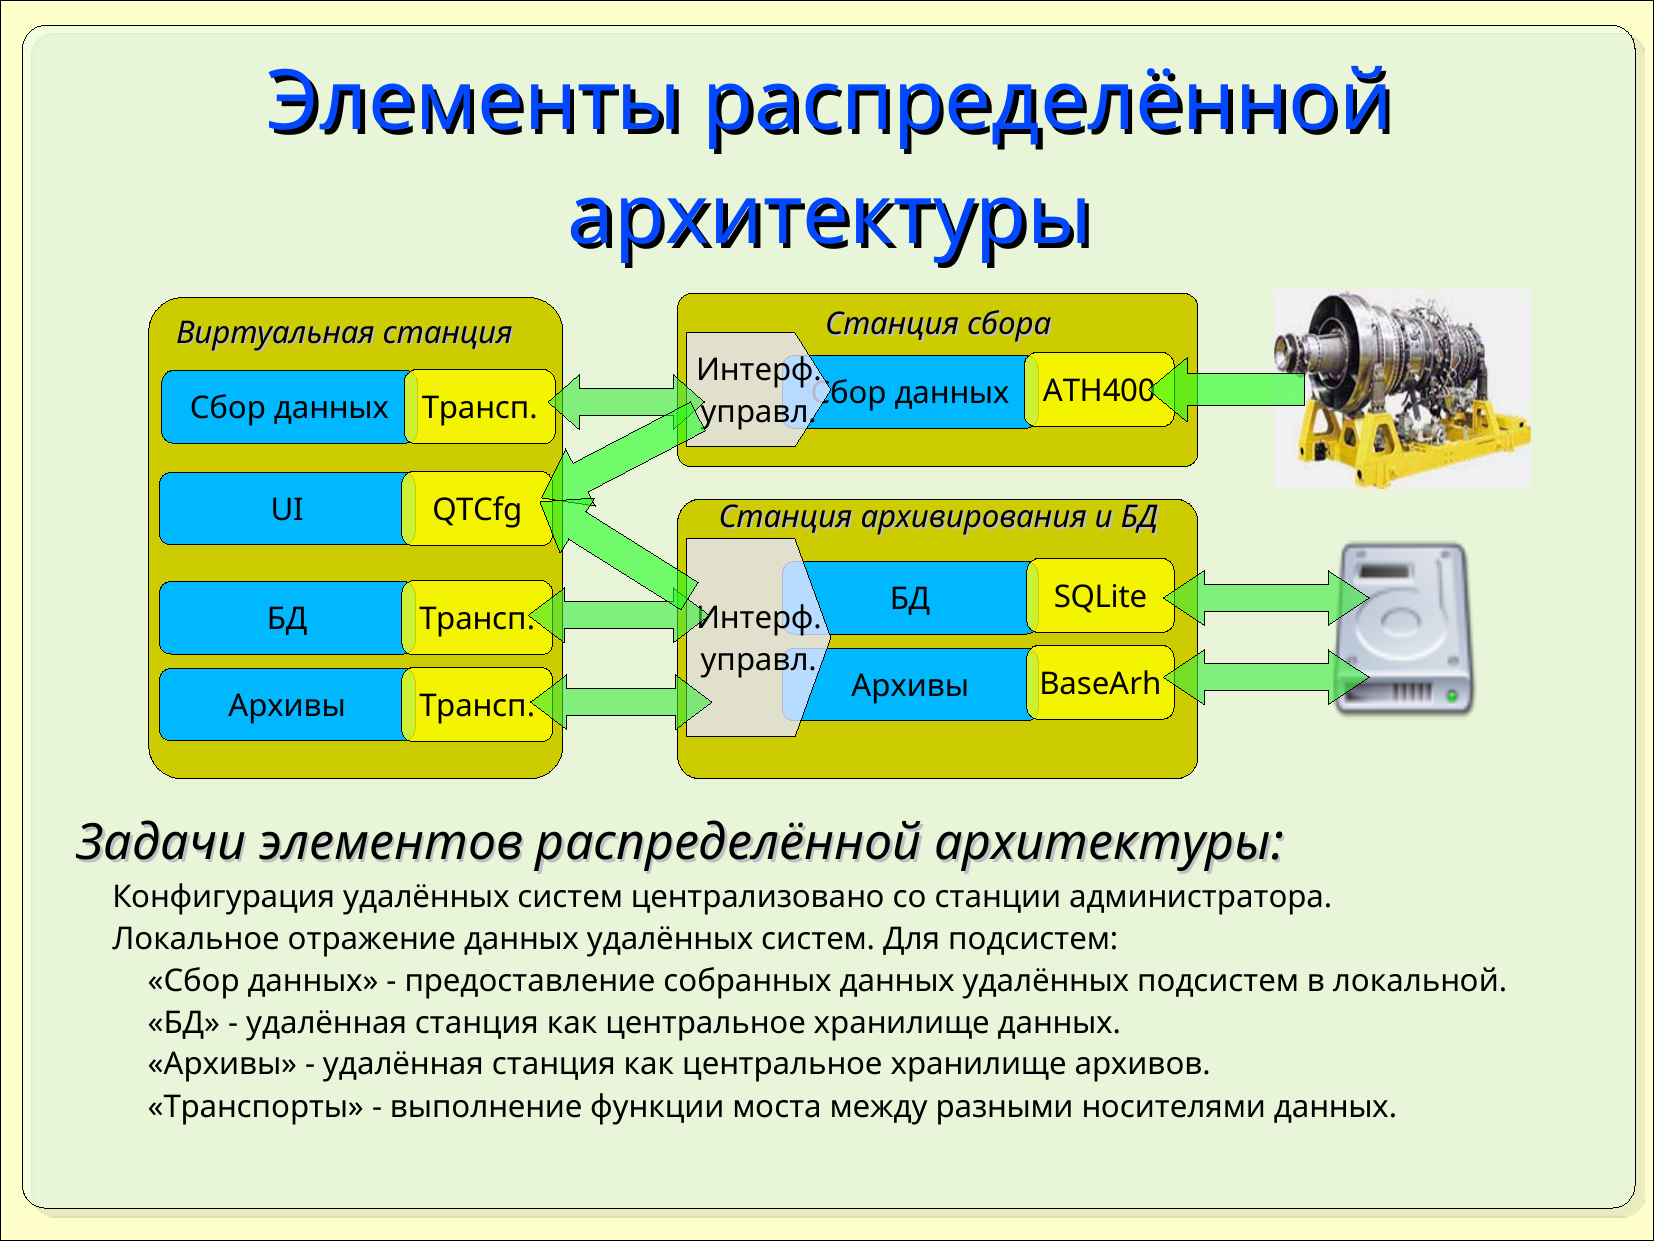

# Элементы распределённой архитектуры
Станция сбора
Интерф.
управл.
ATH400
Сбор данных
Виртуальная станция
Трансп.
Сбор данных
QTCfg
UI
Станция архивирования и БД
Интерф.
управл.
SQLite
БД
Трансп.
БД
BaseArh
Архивы
Трансп.
Архивы
Задачи элементов распределённой архитектуры:
Конфигурация удалённых систем централизовано со станции администратора.
Локальное отражение данных удалённых систем. Для подсистем:
«Сбор данных» - предоставление собранных данных удалённых подсистем в локальной.
«БД» - удалённая станция как центральное хранилище данных.
«Архивы» - удалённая станция как центральное хранилище архивов.
«Транспорты» - выполнение функции моста между разными носителями данных.